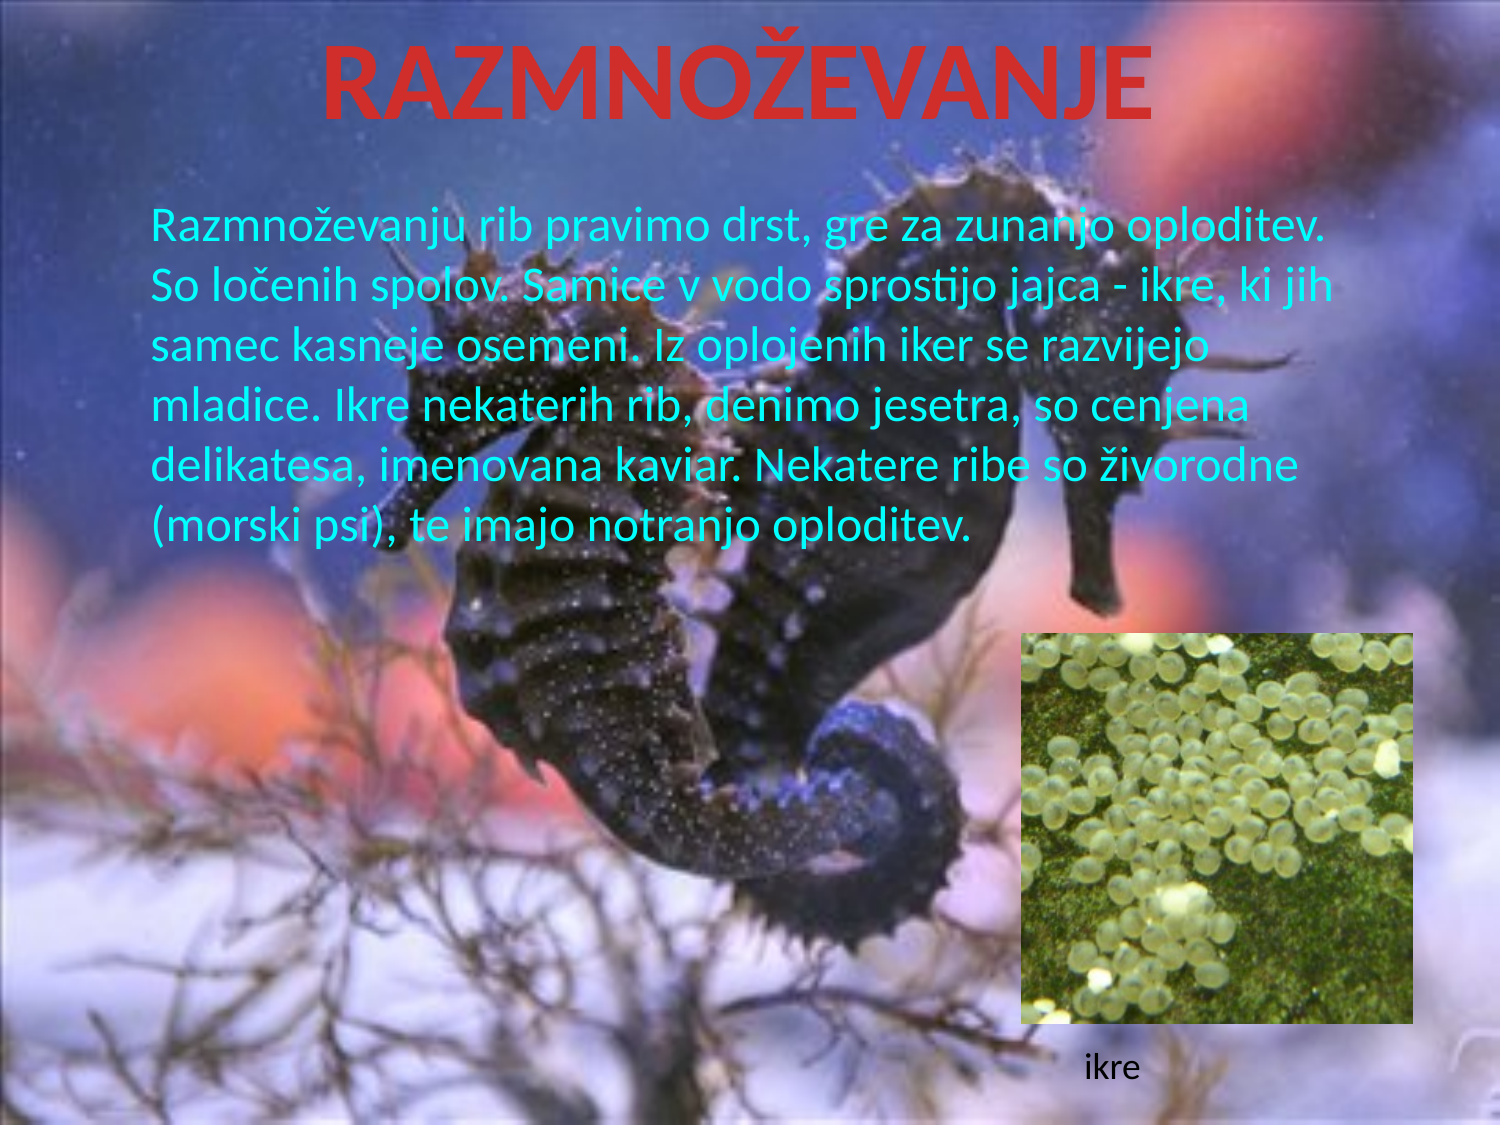

RAZMNOŽEVANJE
Razmnoževanju rib pravimo drst, gre za zunanjo oploditev. So ločenih spolov. Samice v vodo sprostijo jajca - ikre, ki jih samec kasneje osemeni. Iz oplojenih iker se razvijejo mladice. Ikre nekaterih rib, denimo jesetra, so cenjena delikatesa, imenovana kaviar. Nekatere ribe so živorodne (morski psi), te imajo notranjo oploditev.
ikre